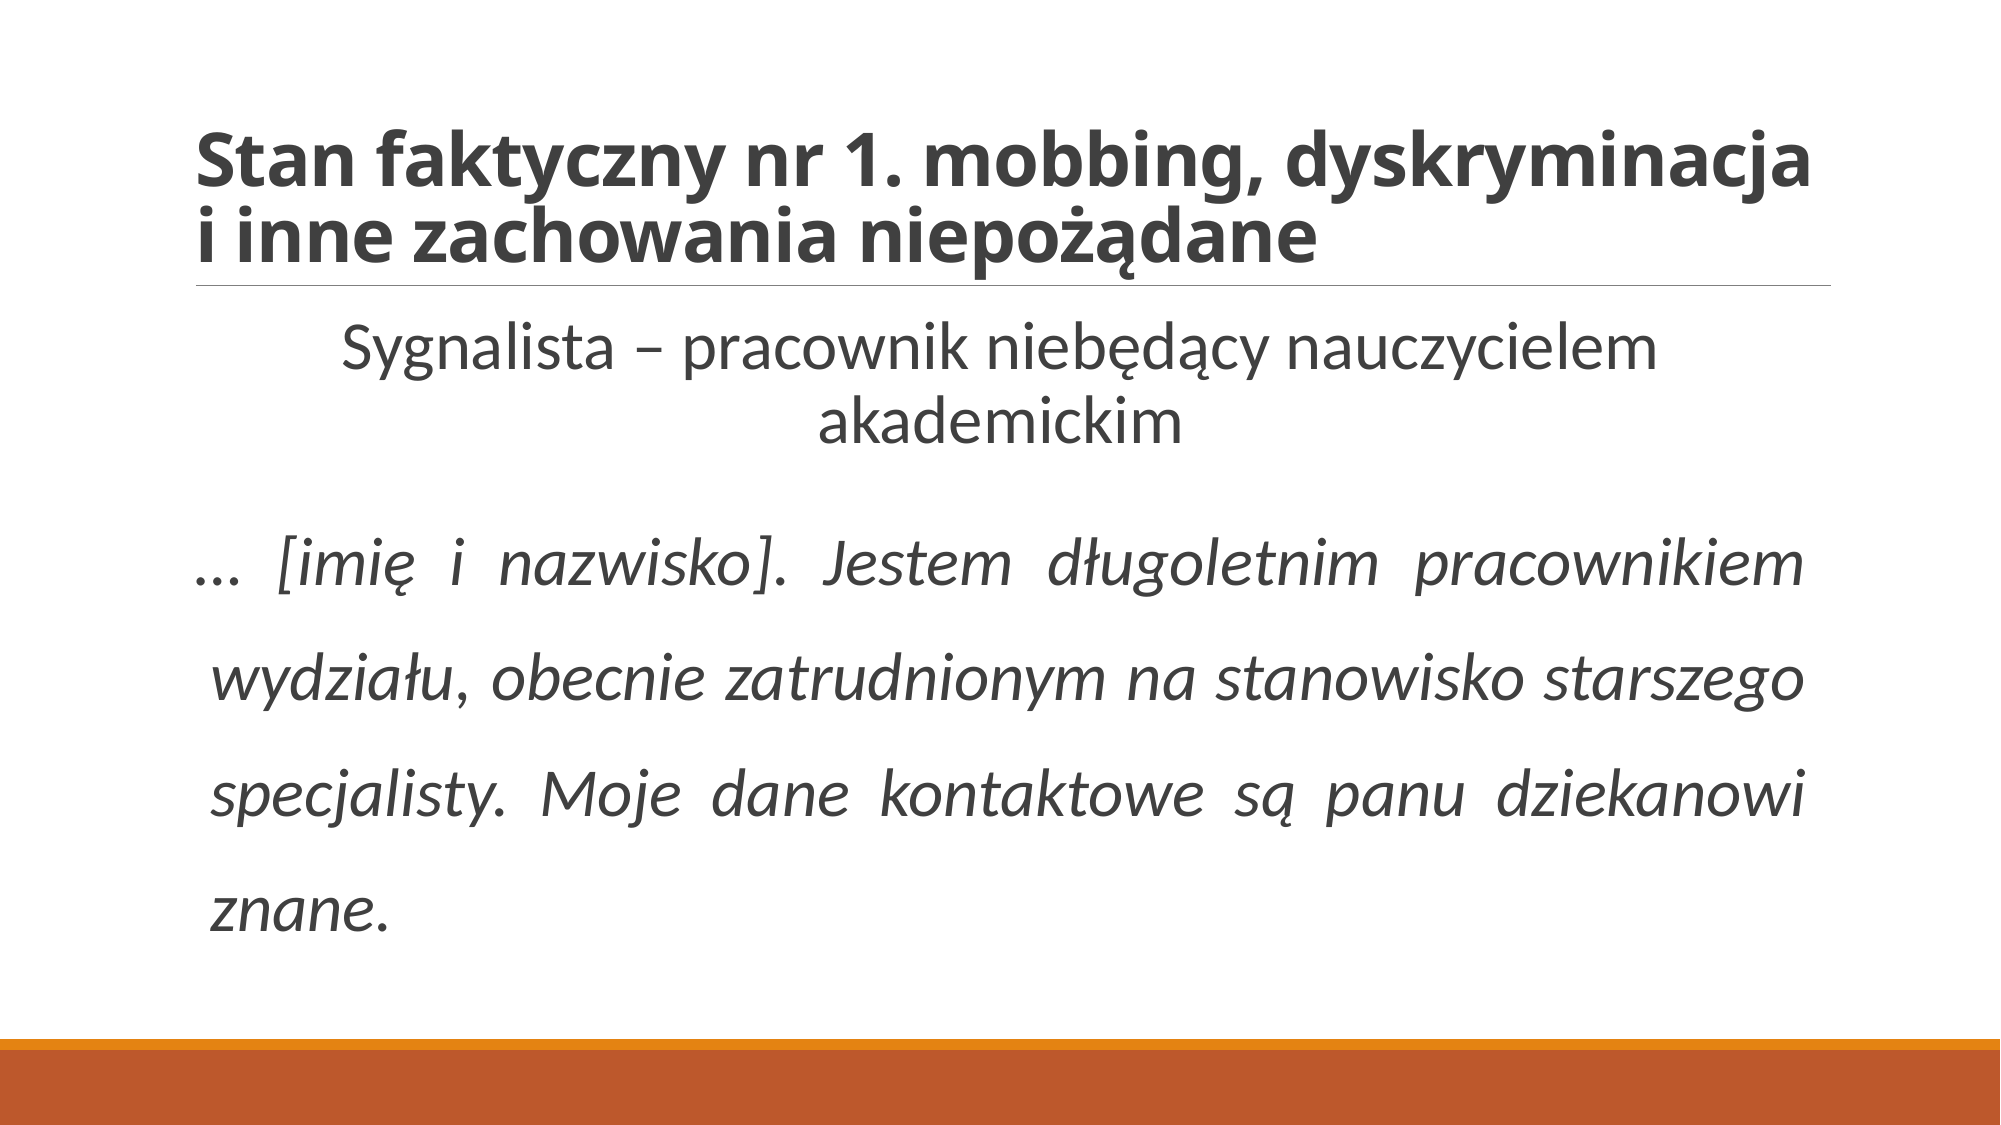

# Stan faktyczny nr 1. mobbing, dyskryminacja i inne zachowania niepożądane
Sygnalista – pracownik niebędący nauczycielem akademickim
… [imię i nazwisko]. Jestem długoletnim pracownikiem wydziału, obecnie zatrudnionym na stanowisko starszego specjalisty. Moje dane kontaktowe są panu dziekanowi znane.